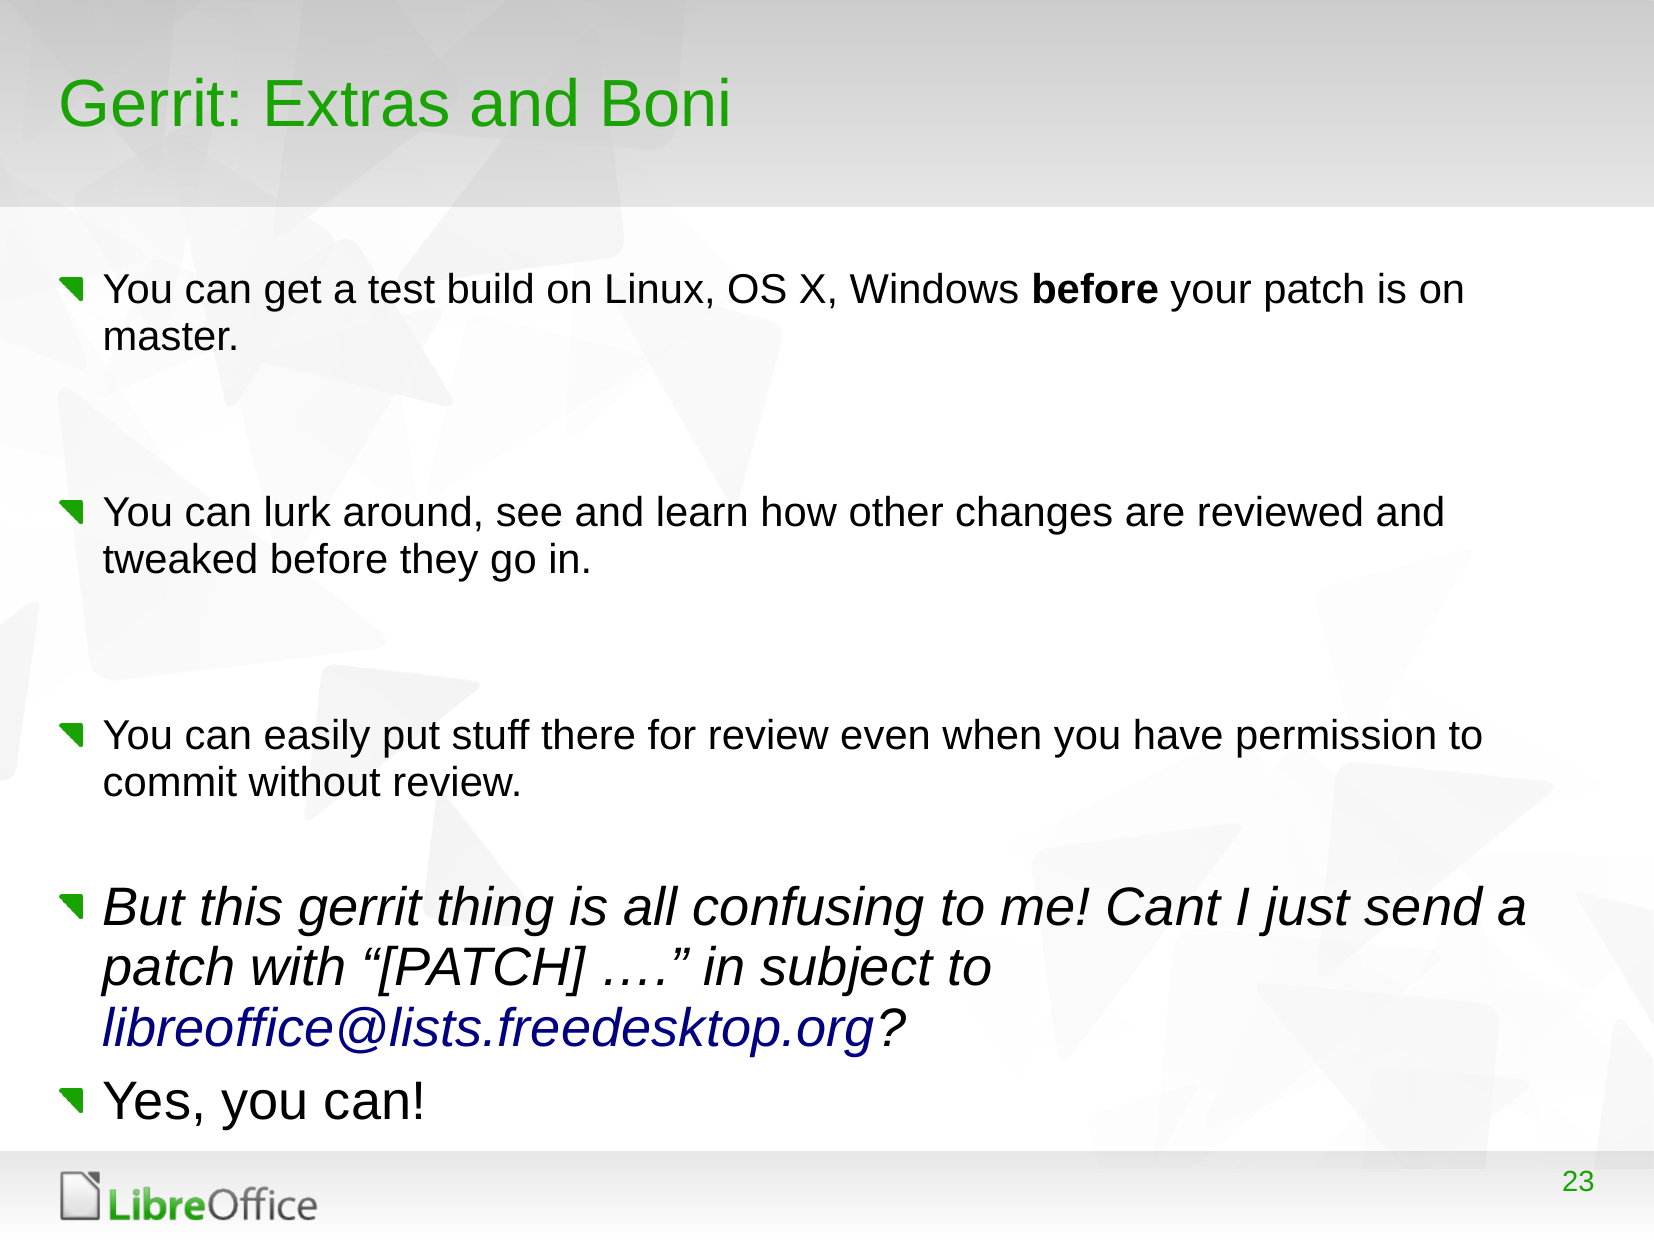

# Gerrit: Extras and Boni
You can get a test build on Linux, OS X, Windows before your patch is on master.
You can lurk around, see and learn how other changes are reviewed and tweaked before they go in.
You can easily put stuff there for review even when you have permission to commit without review.
But this gerrit thing is all confusing to me! Cant I just send a patch with “[PATCH] ….” in subject to libreoffice@lists.freedesktop.org?
Yes, you can!
23